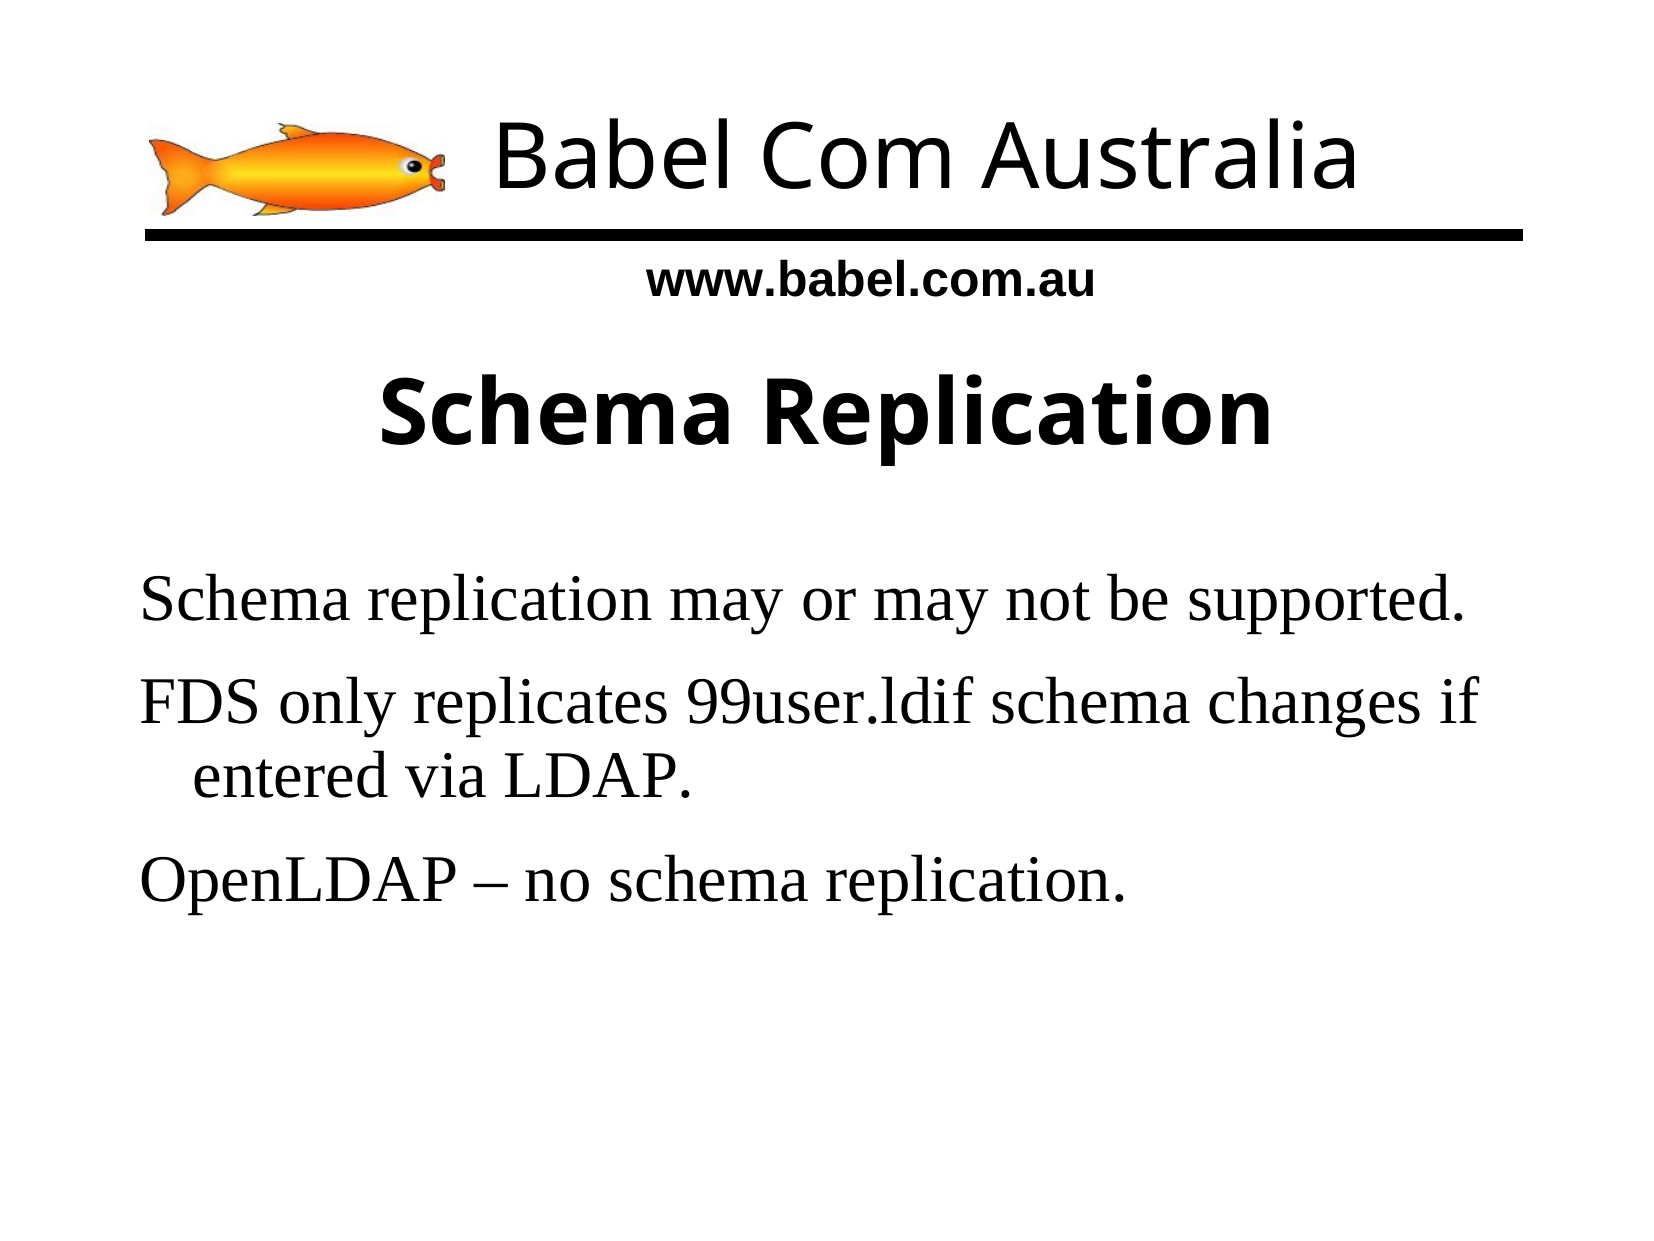

# Schema Replication
Schema replication may or may not be supported.
FDS only replicates 99user.ldif schema changes if entered via LDAP.
OpenLDAP – no schema replication.